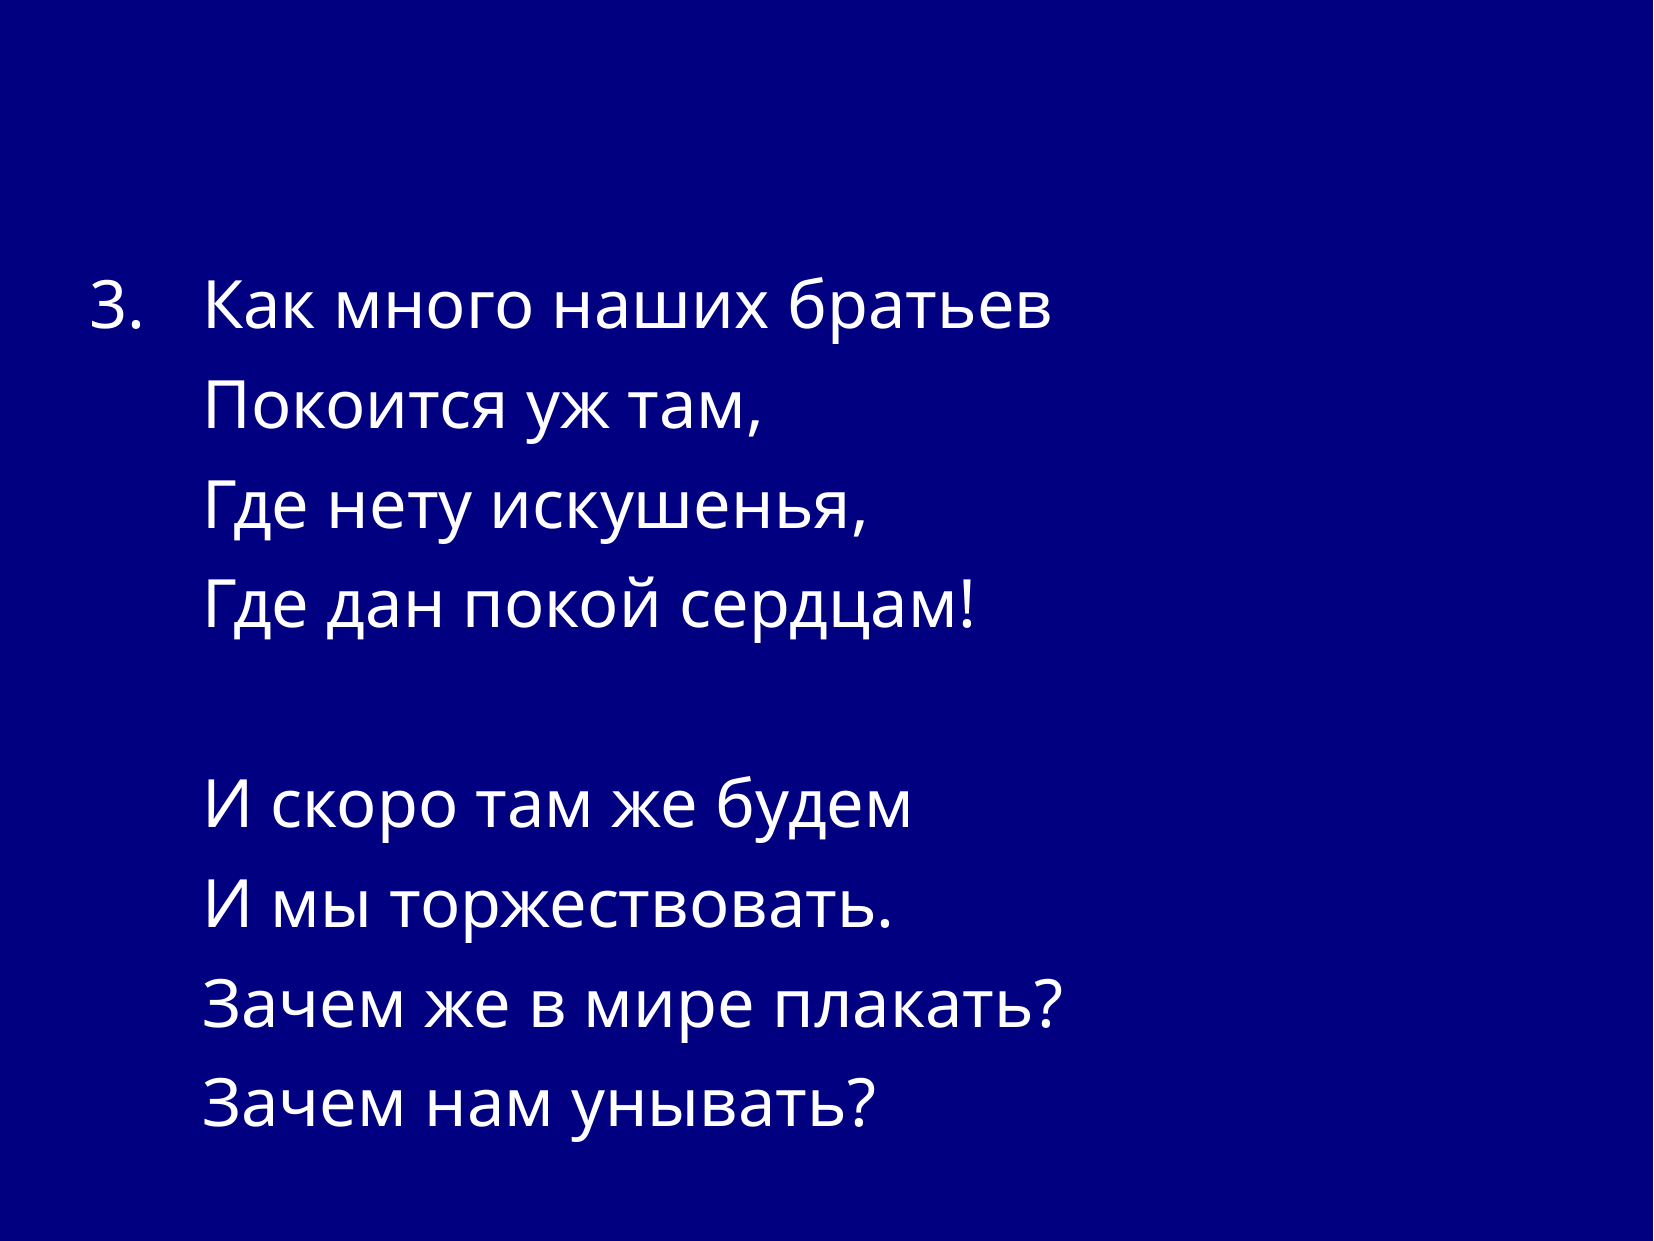

3.	Как много наших братьев
	Покоится уж там,
	Где нету искушенья,
	Где дан покой сердцам!
	И скоро там же будем
	И мы торжествовать.
	Зачем же в мире плакать?
	Зачем нам унывать?